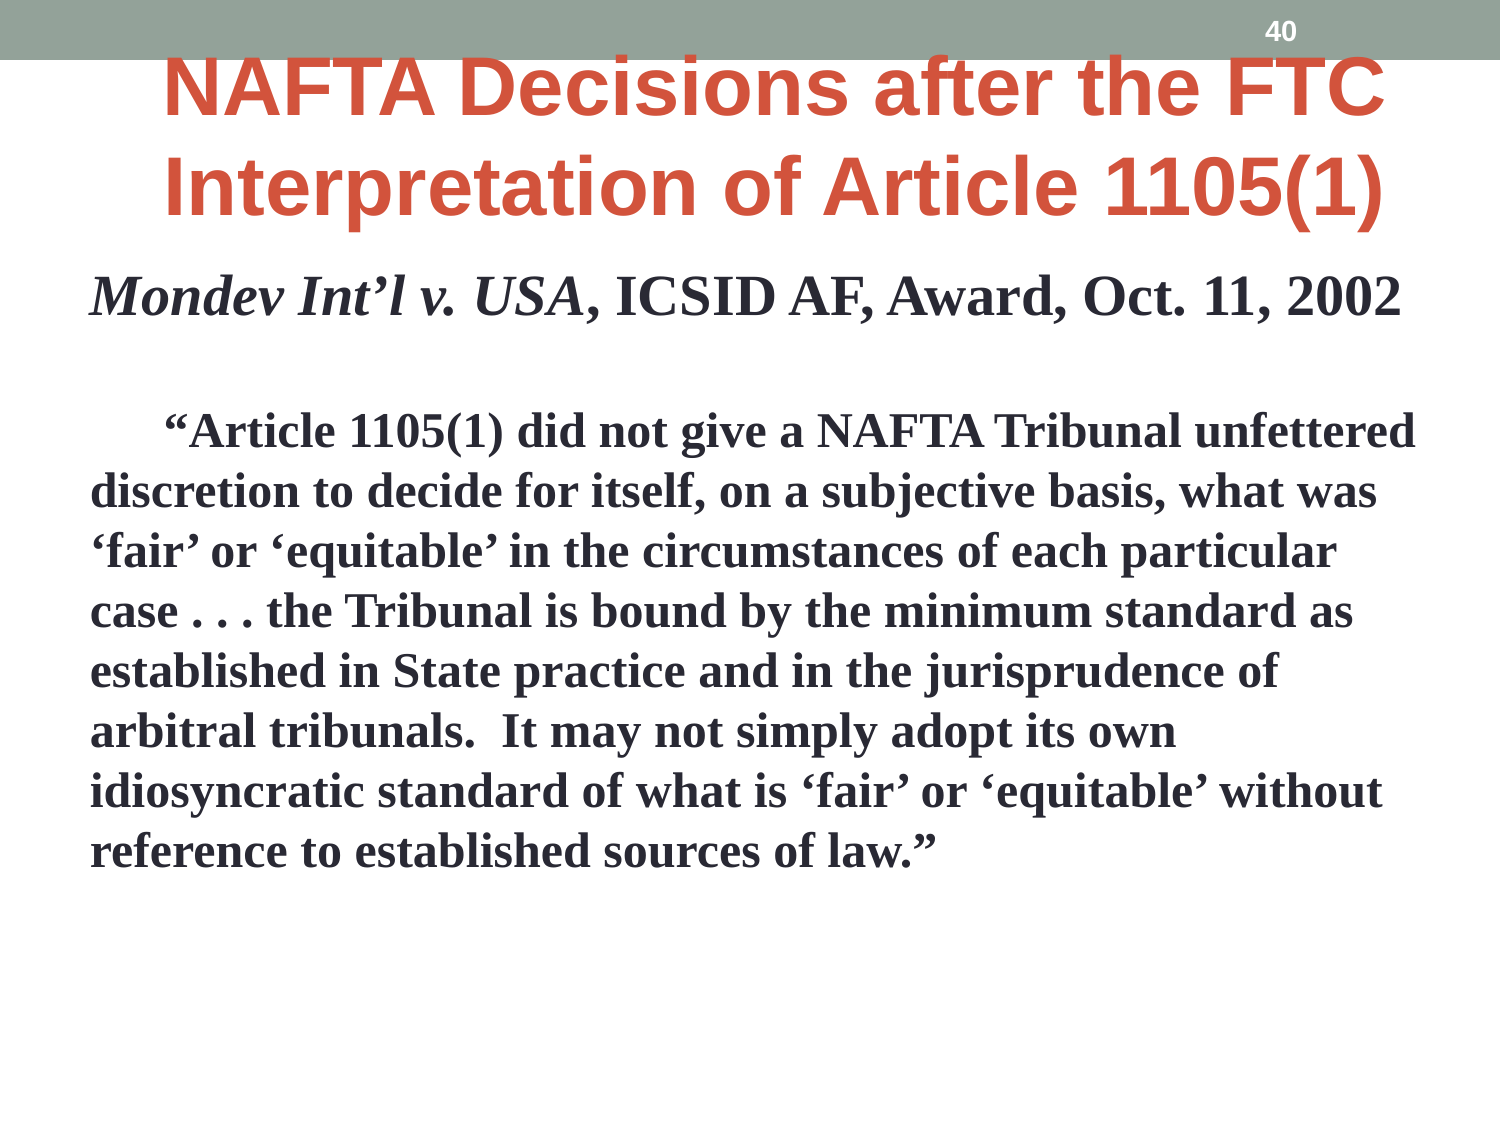

NAFTA Decisions after the FTC Interpretation of Article 1105(1)
Mondev Int’l v. USA, ICSID AF, Award, Oct. 11, 2002
	“Article 1105(1) did not give a NAFTA Tribunal unfettered discretion to decide for itself, on a subjective basis, what was ‘fair’ or ‘equitable’ in the circumstances of each particular case . . . the Tribunal is bound by the minimum standard as established in State practice and in the jurisprudence of arbitral tribunals. It may not simply adopt its own idiosyncratic standard of what is ‘fair’ or ‘equitable’ without reference to established sources of law.”